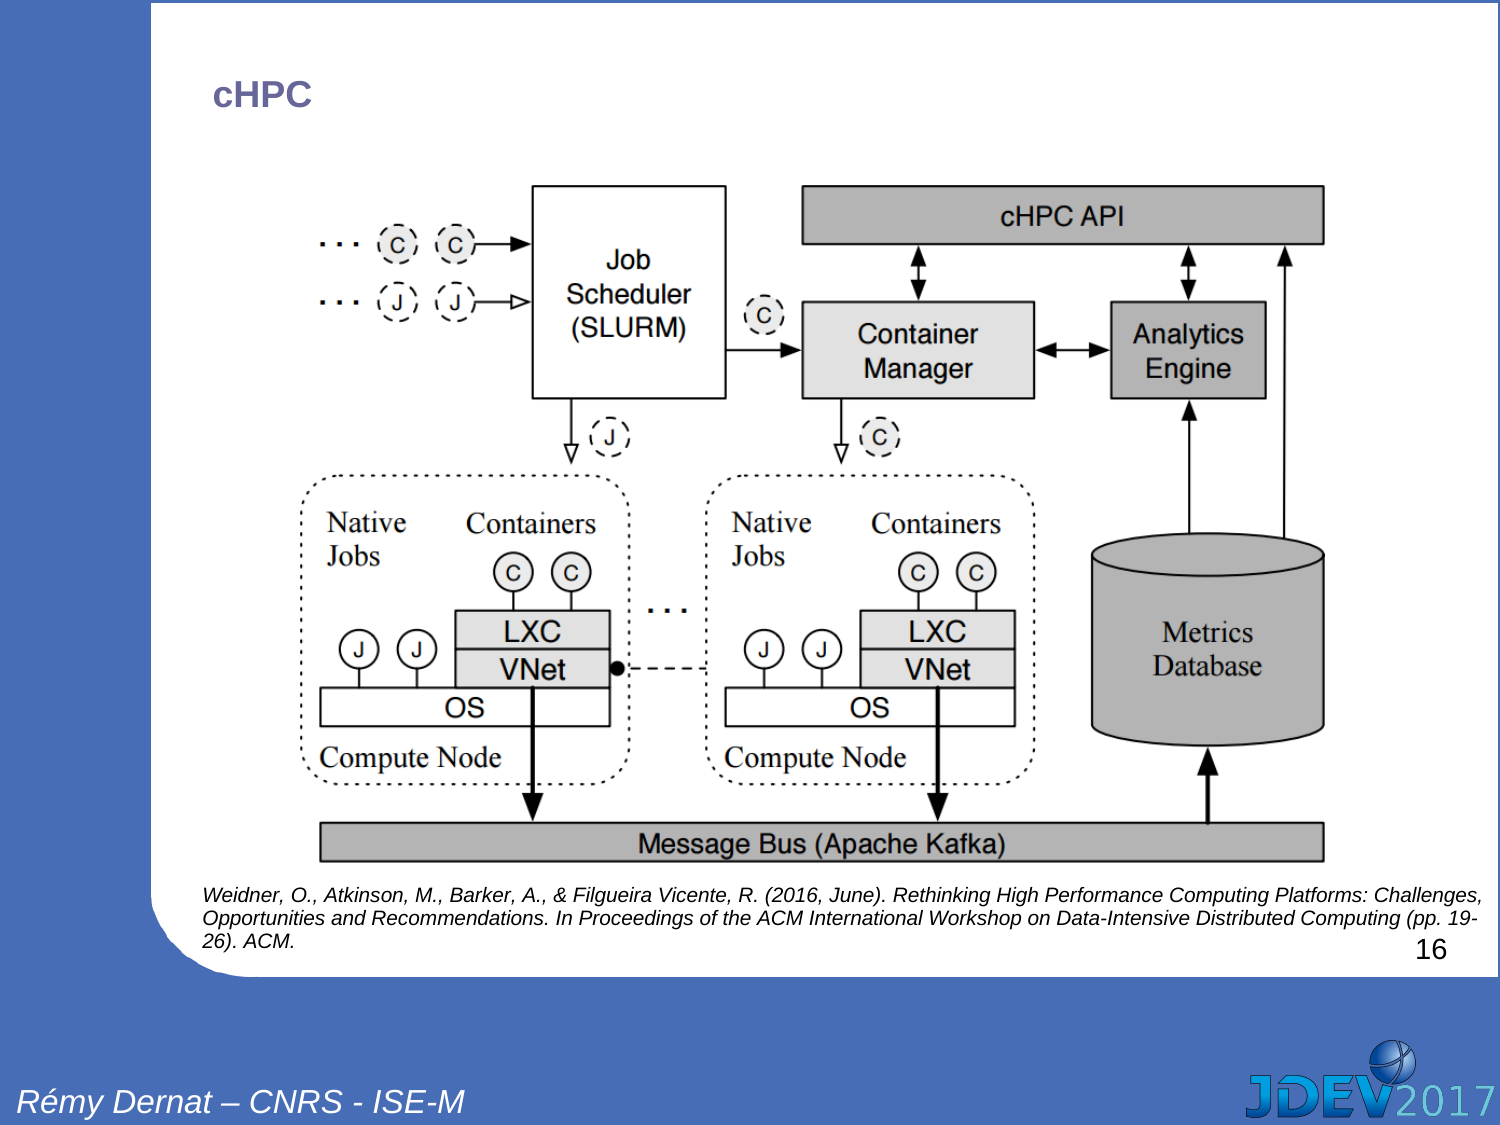

# cHPC
Weidner, O., Atkinson, M., Barker, A., & Filgueira Vicente, R. (2016, June). Rethinking High Performance Computing Platforms: Challenges, Opportunities and Recommendations. In Proceedings of the ACM International Workshop on Data-Intensive Distributed Computing (pp. 19-26). ACM.
16
Rémy Dernat – CNRS - ISE-M